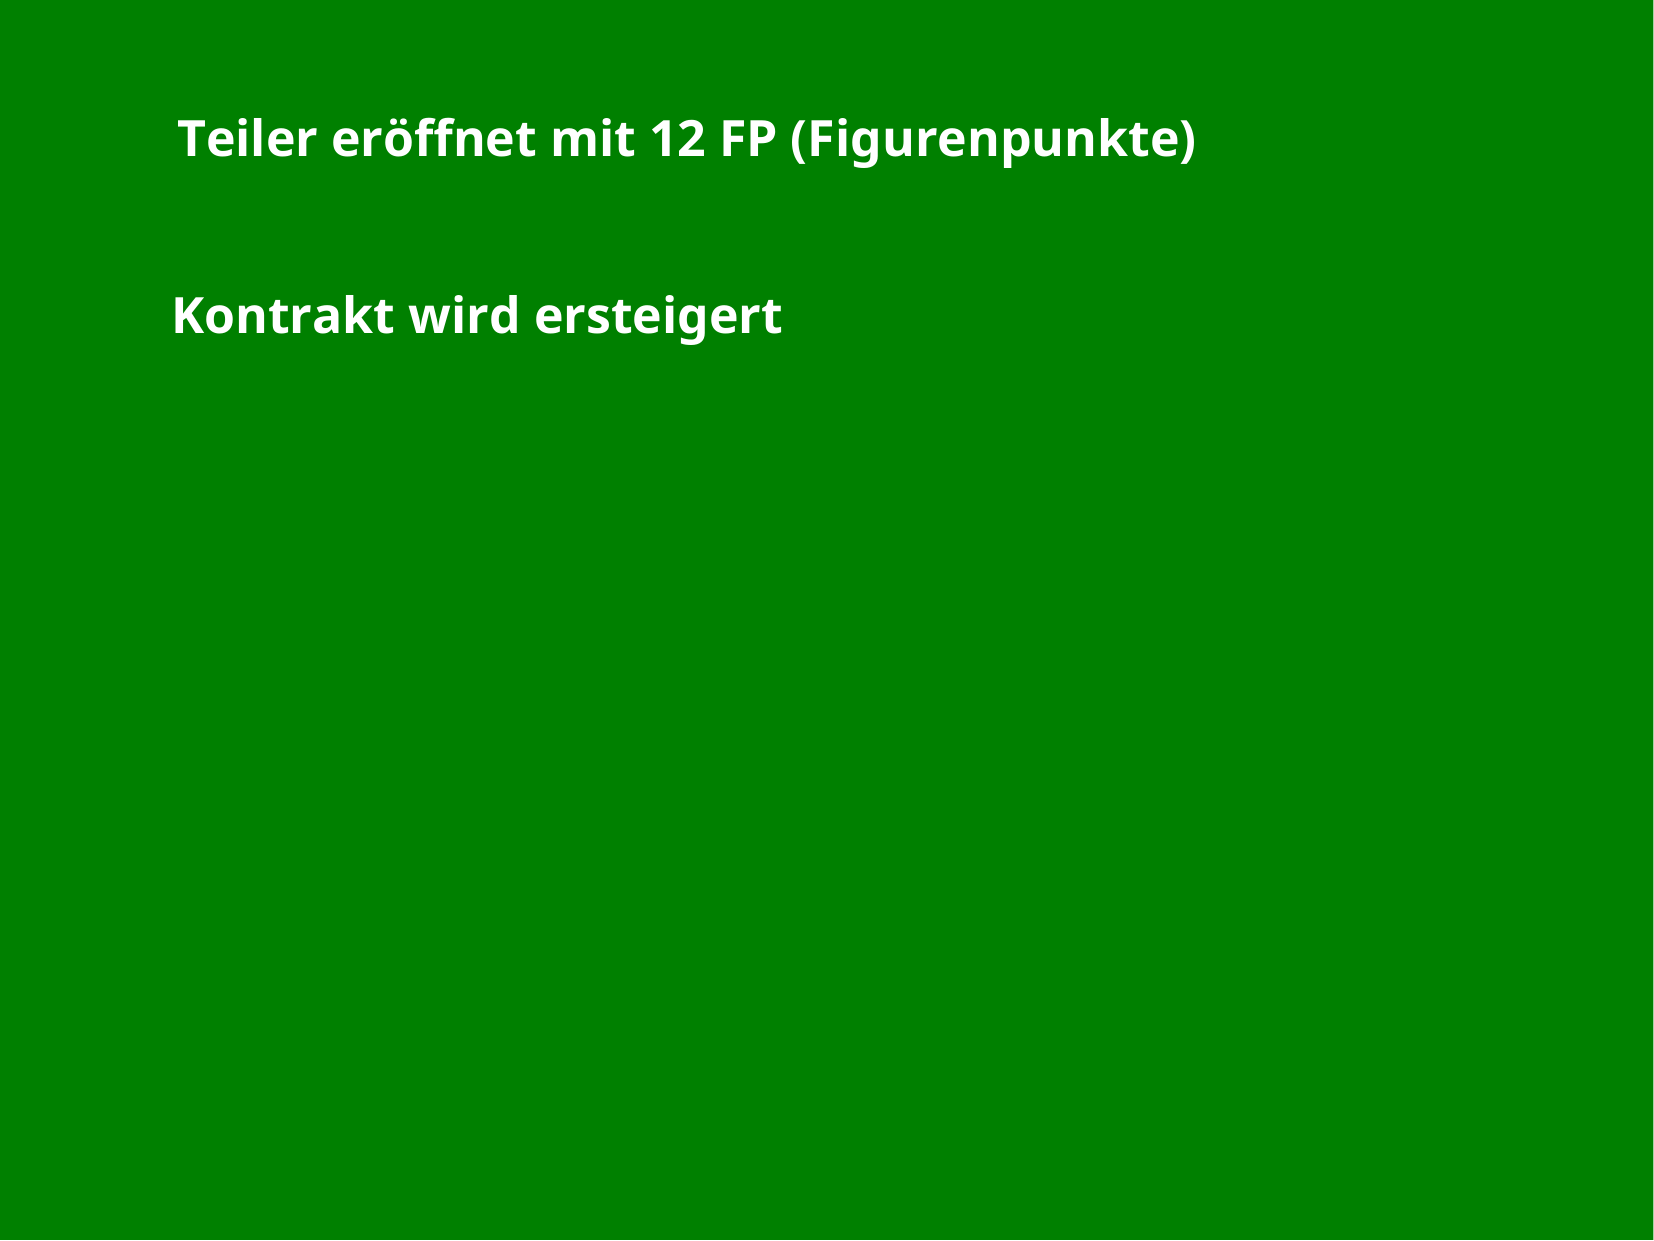

Teiler eröffnet mit 12 FP (Figurenpunkte)
Kontrakt wird ersteigert